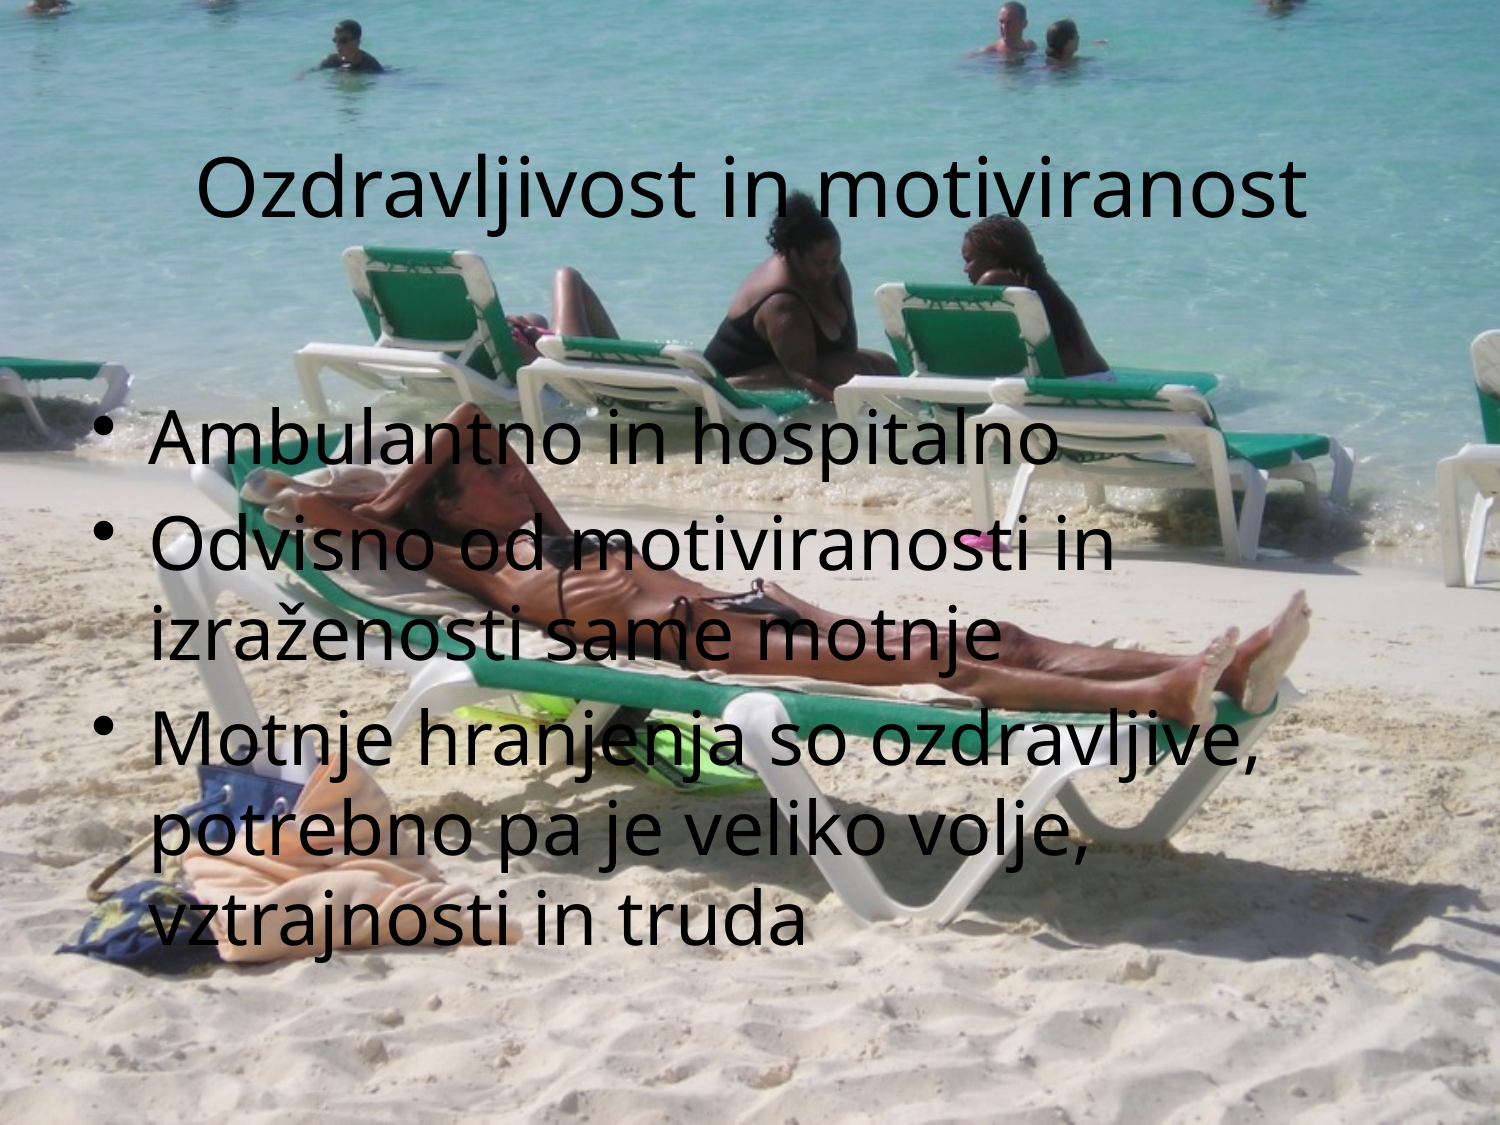

# Ozdravljivost in motiviranost
Ambulantno in hospitalno
Odvisno od motiviranosti in izraženosti same motnje
Motnje hranjenja so ozdravljive, potrebno pa je veliko volje, vztrajnosti in truda